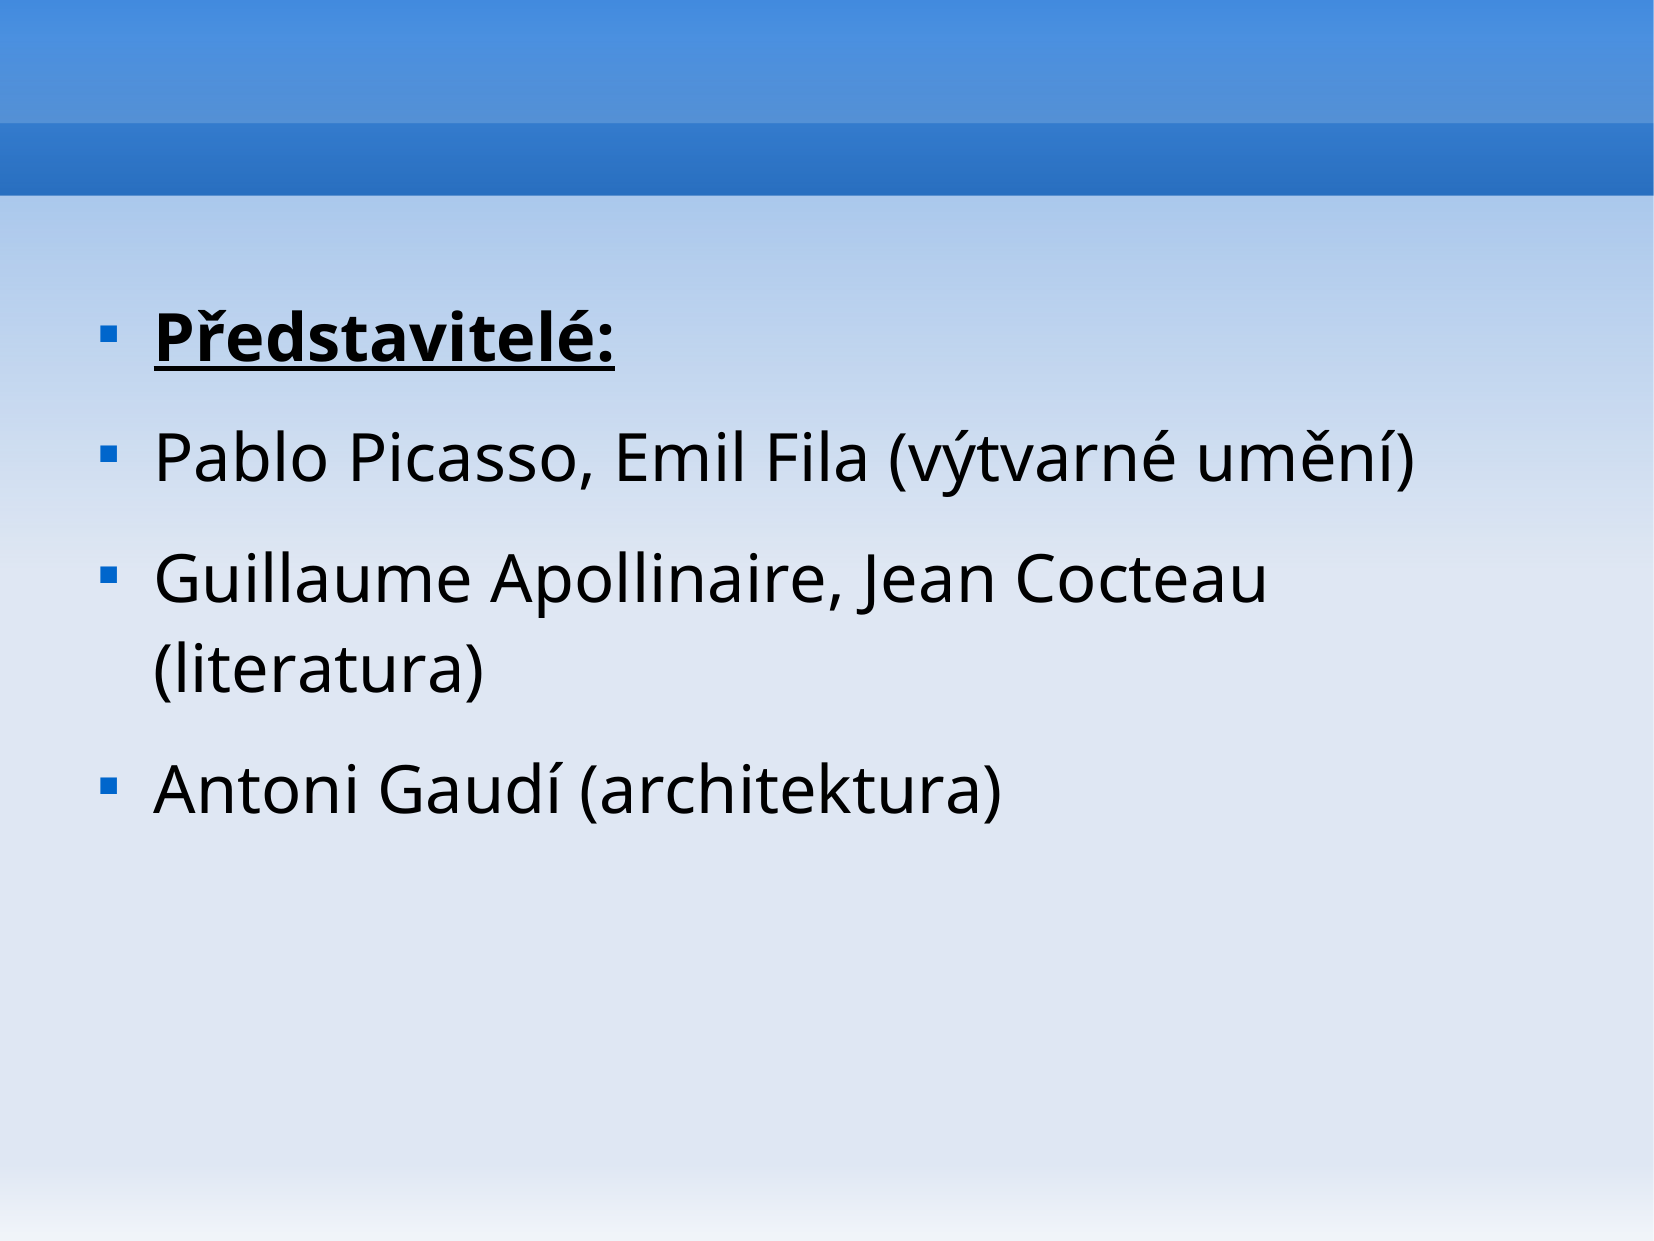

#
Představitelé:
Pablo Picasso, Emil Fila (výtvarné umění)
Guillaume Apollinaire, Jean Cocteau (literatura)
Antoni Gaudí (architektura)